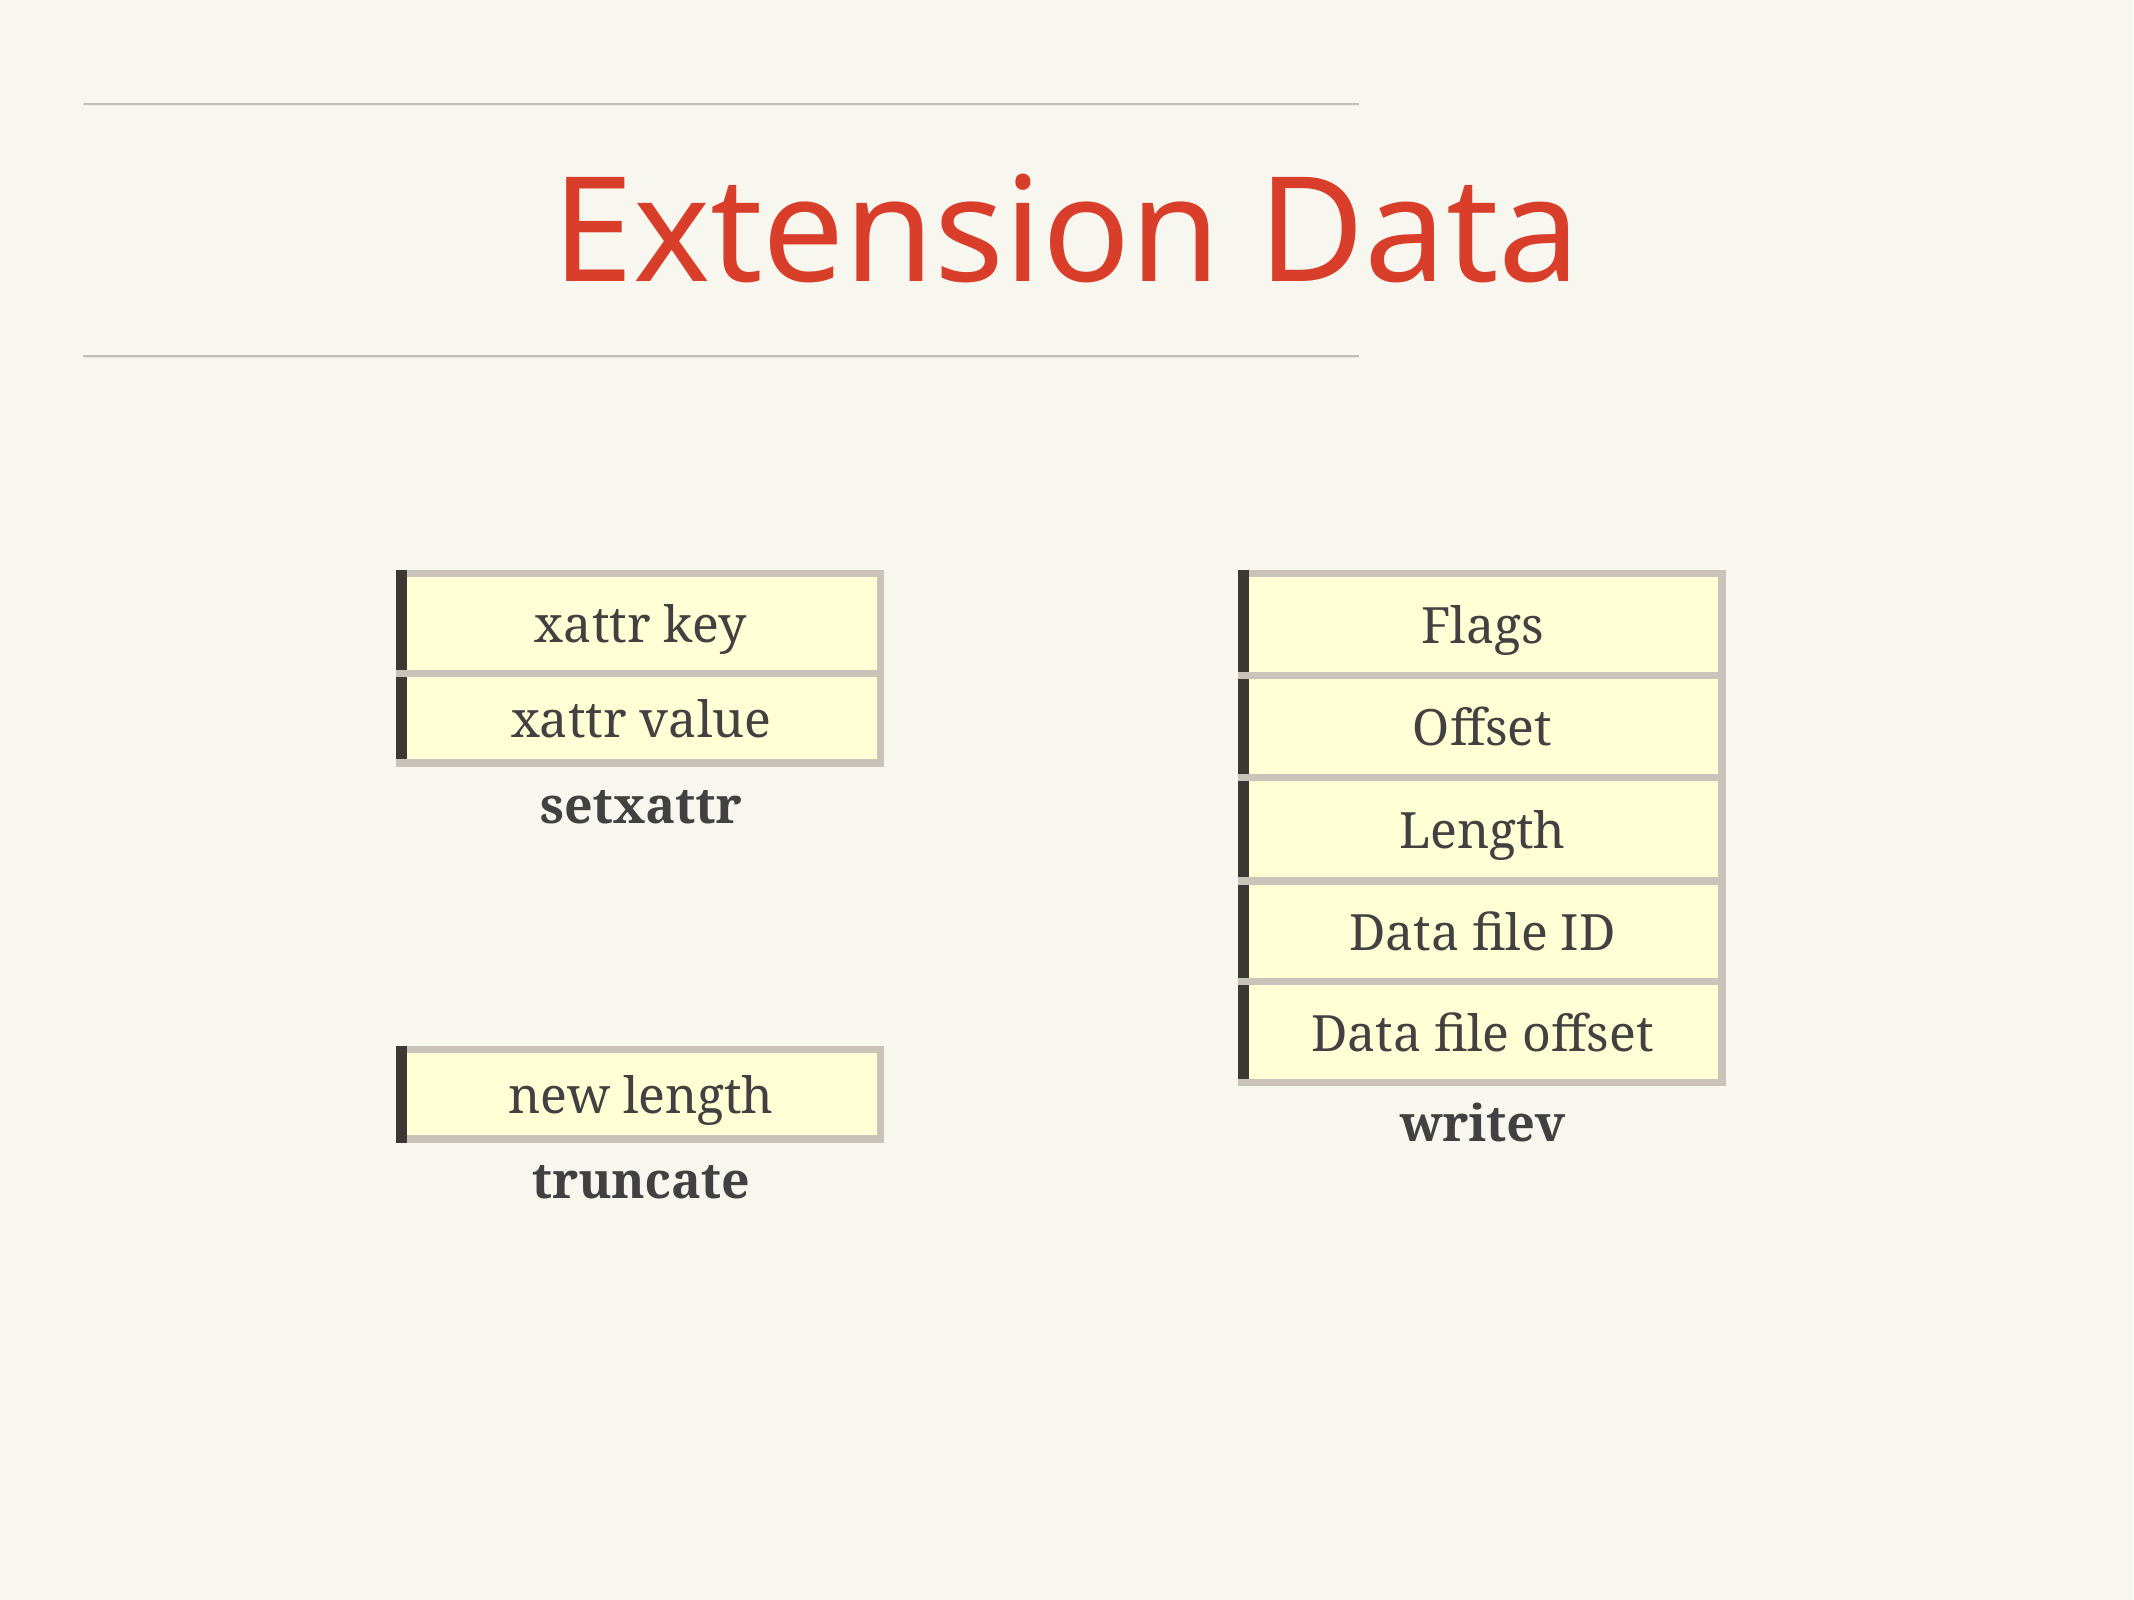

# Extension Data
| xattr key |
| --- |
| xattr value |
| Flags |
| --- |
| Offset |
| Length |
| Data file ID |
| Data file offset |
setxattr
| new length |
| --- |
writev
truncate